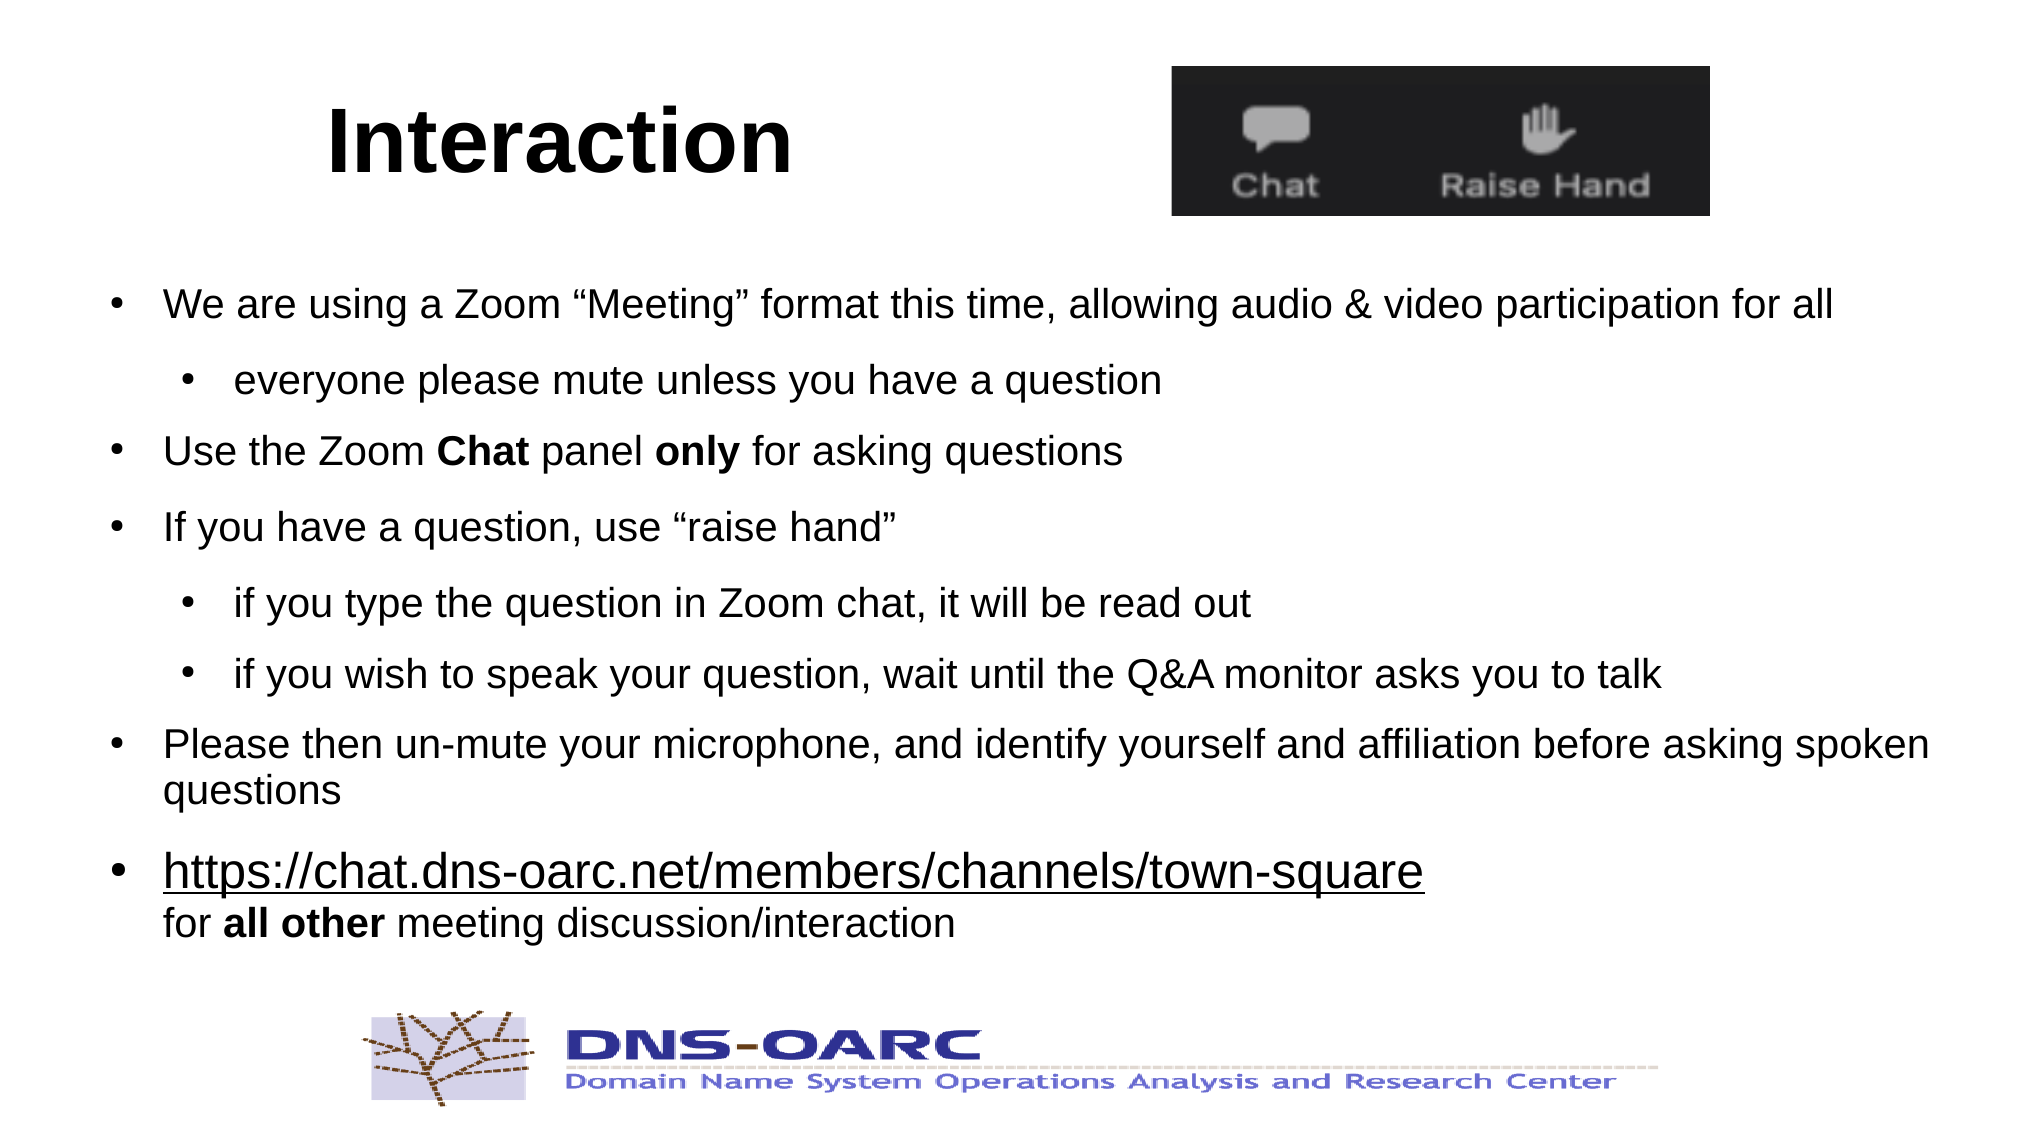

# Interaction
We are using a Zoom “Meeting” format this time, allowing audio & video participation for all
everyone please mute unless you have a question
Use the Zoom Chat panel only for asking questions
If you have a question, use “raise hand”
if you type the question in Zoom chat, it will be read out
if you wish to speak your question, wait until the Q&A monitor asks you to talk
Please then un-mute your microphone, and identify yourself and affiliation before asking spoken questions
https://chat.dns-oarc.net/members/channels/town-square
for all other meeting discussion/interaction